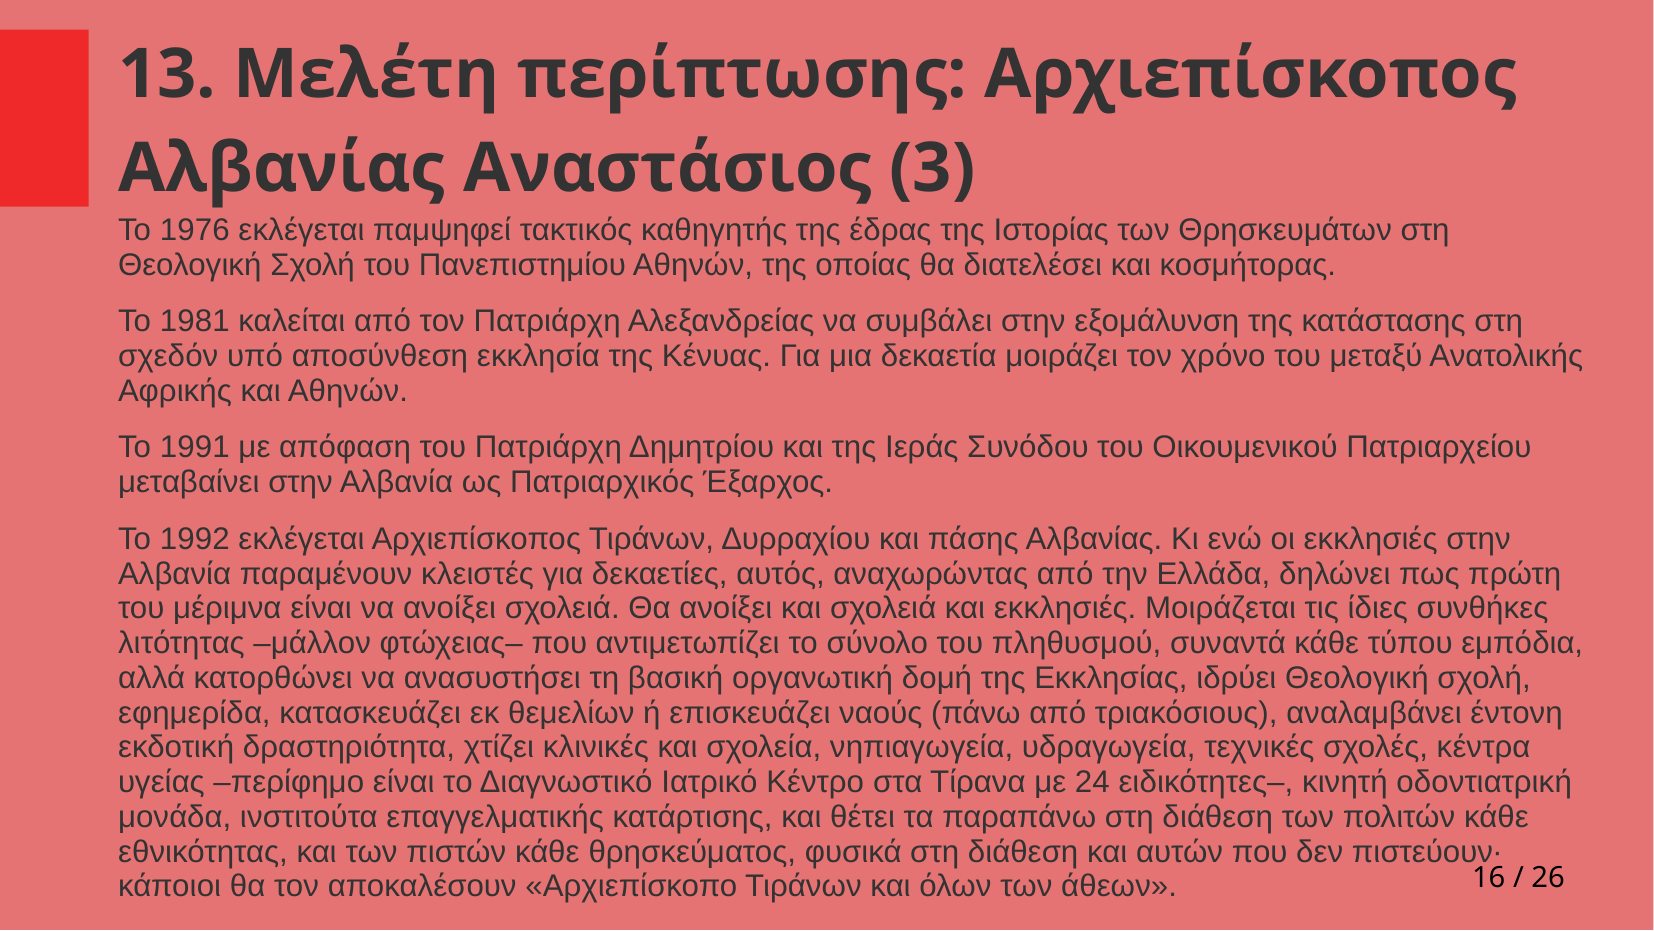

# 13. Μελέτη περίπτωσης: Αρχιεπίσκοπος Αλβανίας Αναστάσιος (3)
Το 1976 εκλέγεται παμψηφεί τακτικός καθηγητής της έδρας της Ιστορίας των Θρησκευμάτων στη Θεολογική Σχολή του Πανεπιστημίου Αθηνών, της οποίας θα διατελέσει και κοσμήτορας.
Το 1981 καλείται από τον Πατριάρχη Αλεξανδρείας να συμβάλει στην εξομάλυνση της κατάστασης στη σχεδόν υπό αποσύνθεση εκκλησία της Κένυας. Για μια δεκαετία μοιράζει τον χρόνο του μεταξύ Ανατολικής Αφρικής και Αθηνών.
Το 1991 με απόφαση του Πατριάρχη Δημητρίου και της Ιεράς Συνόδου του Οικουμενικού Πατριαρχείου μεταβαίνει στην Αλβανία ως Πατριαρχικός Έξαρχος.
Το 1992 εκλέγεται Αρχιεπίσκοπος Τιράνων, Δυρραχίου και πάσης Αλβανίας. Κι ενώ οι εκκλησιές στην Αλβανία παραμένουν κλειστές για δεκαετίες, αυτός, αναχωρώντας από την Ελλάδα, δηλώνει πως πρώτη του μέριμνα είναι να ανοίξει σχολειά. Θα ανοίξει και σχολειά και εκκλησιές. Μοιράζεται τις ίδιες συνθήκες λιτότητας –μάλλον φτώχειας– που αντιμετωπίζει το σύνολο του πληθυσμού, συναντά κάθε τύπου εμπόδια, αλλά κατορθώνει να ανασυστήσει τη βασική οργανωτική δομή της Εκκλησίας, ιδρύει Θεολογική σχολή, εφημερίδα, κατασκευάζει εκ θεμελίων ή επισκευάζει ναούς (πάνω από τριακόσιους), αναλαμβάνει έντονη εκδοτική δραστηριότητα, χτίζει κλινικές και σχολεία, νηπιαγωγεία, υδραγωγεία, τεχνικές σχολές, κέντρα υγείας –περίφημο είναι το Διαγνωστικό Ιατρικό Κέντρο στα Τίρανα με 24 ειδικότητες–, κινητή οδοντιατρική μονάδα, ινστιτούτα επαγγελματικής κατάρτισης, και θέτει τα παραπάνω στη διάθεση των πολιτών κάθε εθνικότητας, και των πιστών κάθε θρησκεύματος, φυσικά στη διάθεση και αυτών που δεν πιστεύουν· κάποιοι θα τον αποκαλέσουν «Αρχιεπίσκοπο Τιράνων και όλων των άθεων».
16